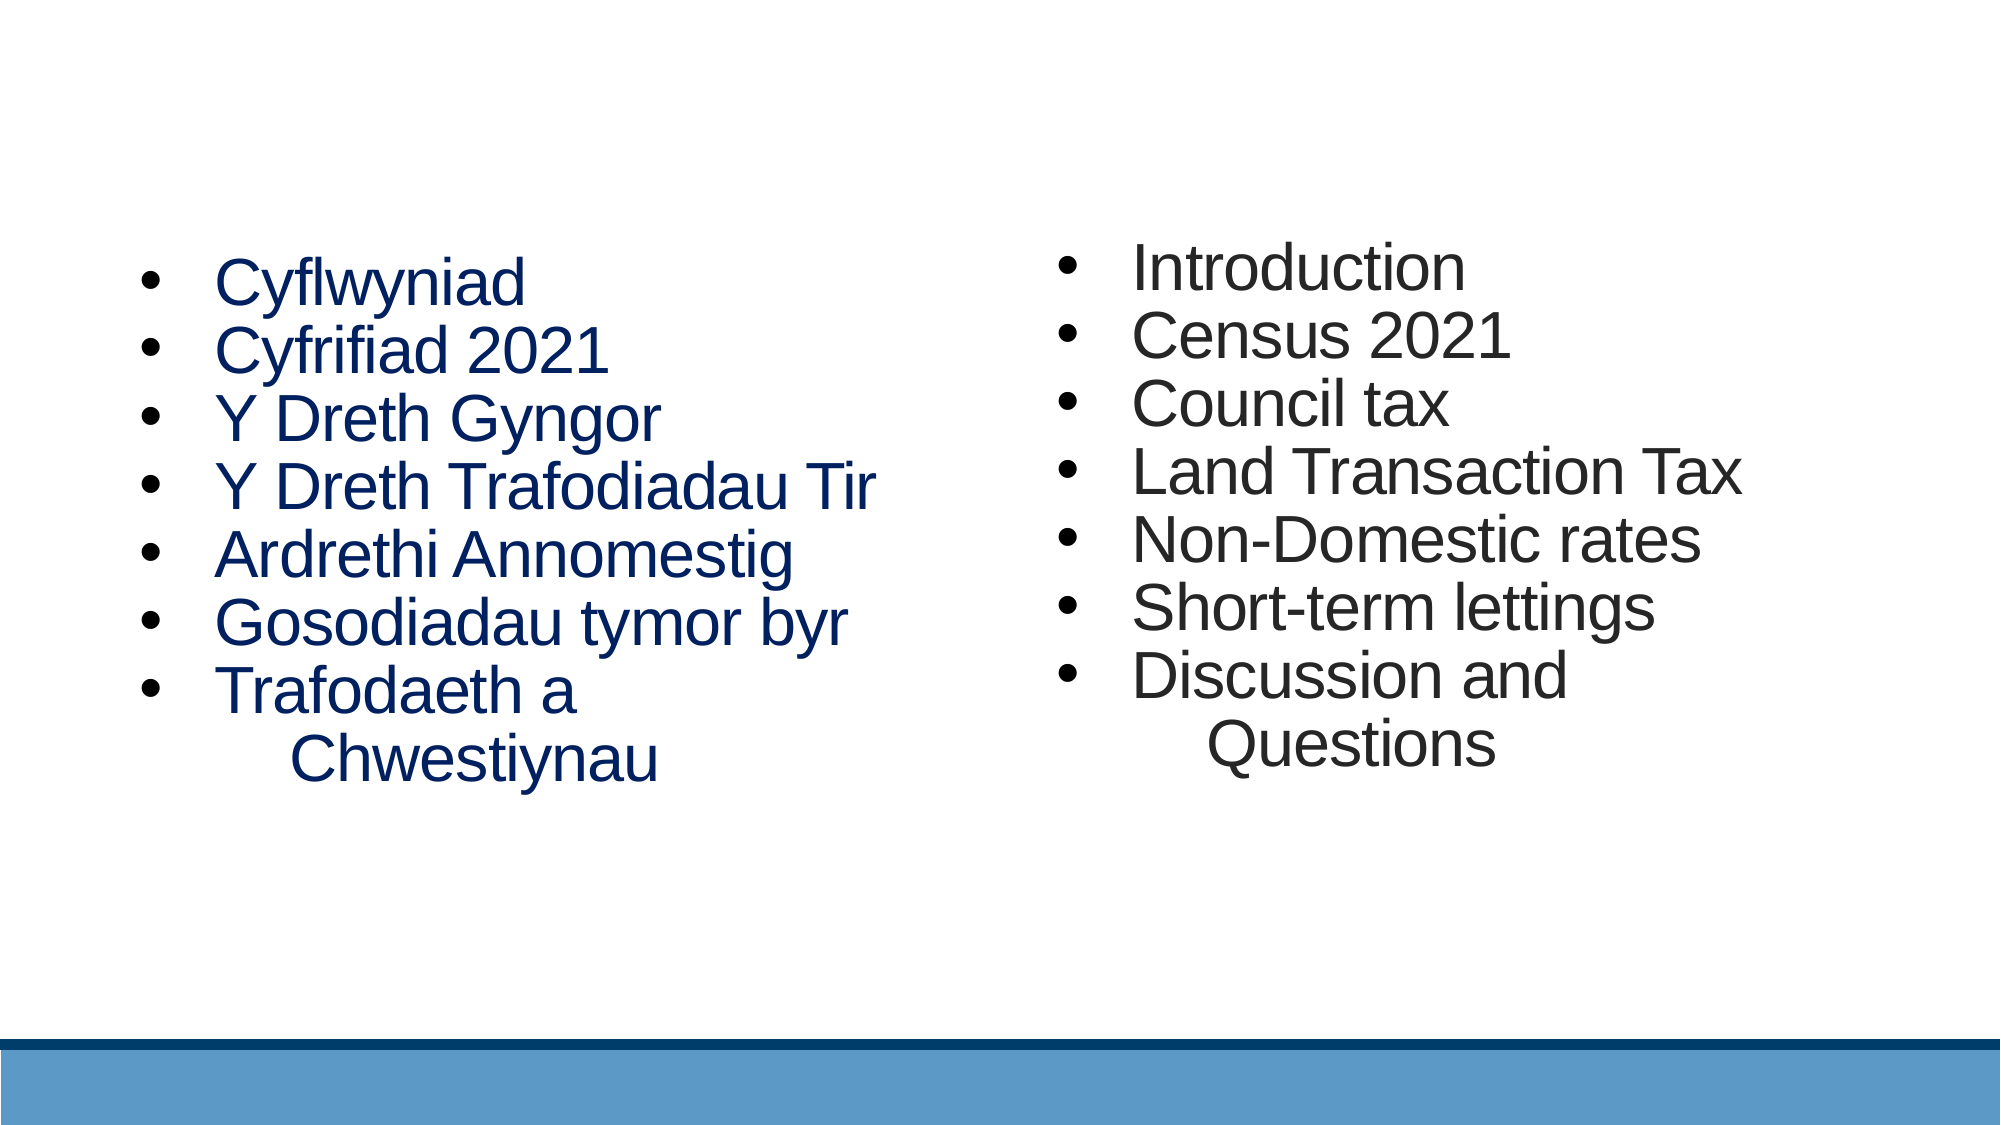

Introduction
Census 2021
Council tax
Land Transaction Tax
Non-Domestic rates
Short-term lettings
Discussion and Questions
Cyflwyniad
Cyfrifiad 2021
Y Dreth Gyngor
Y Dreth Trafodiadau Tir
Ardrethi Annomestig
Gosodiadau tymor byr
Trafodaeth a Chwestiynau